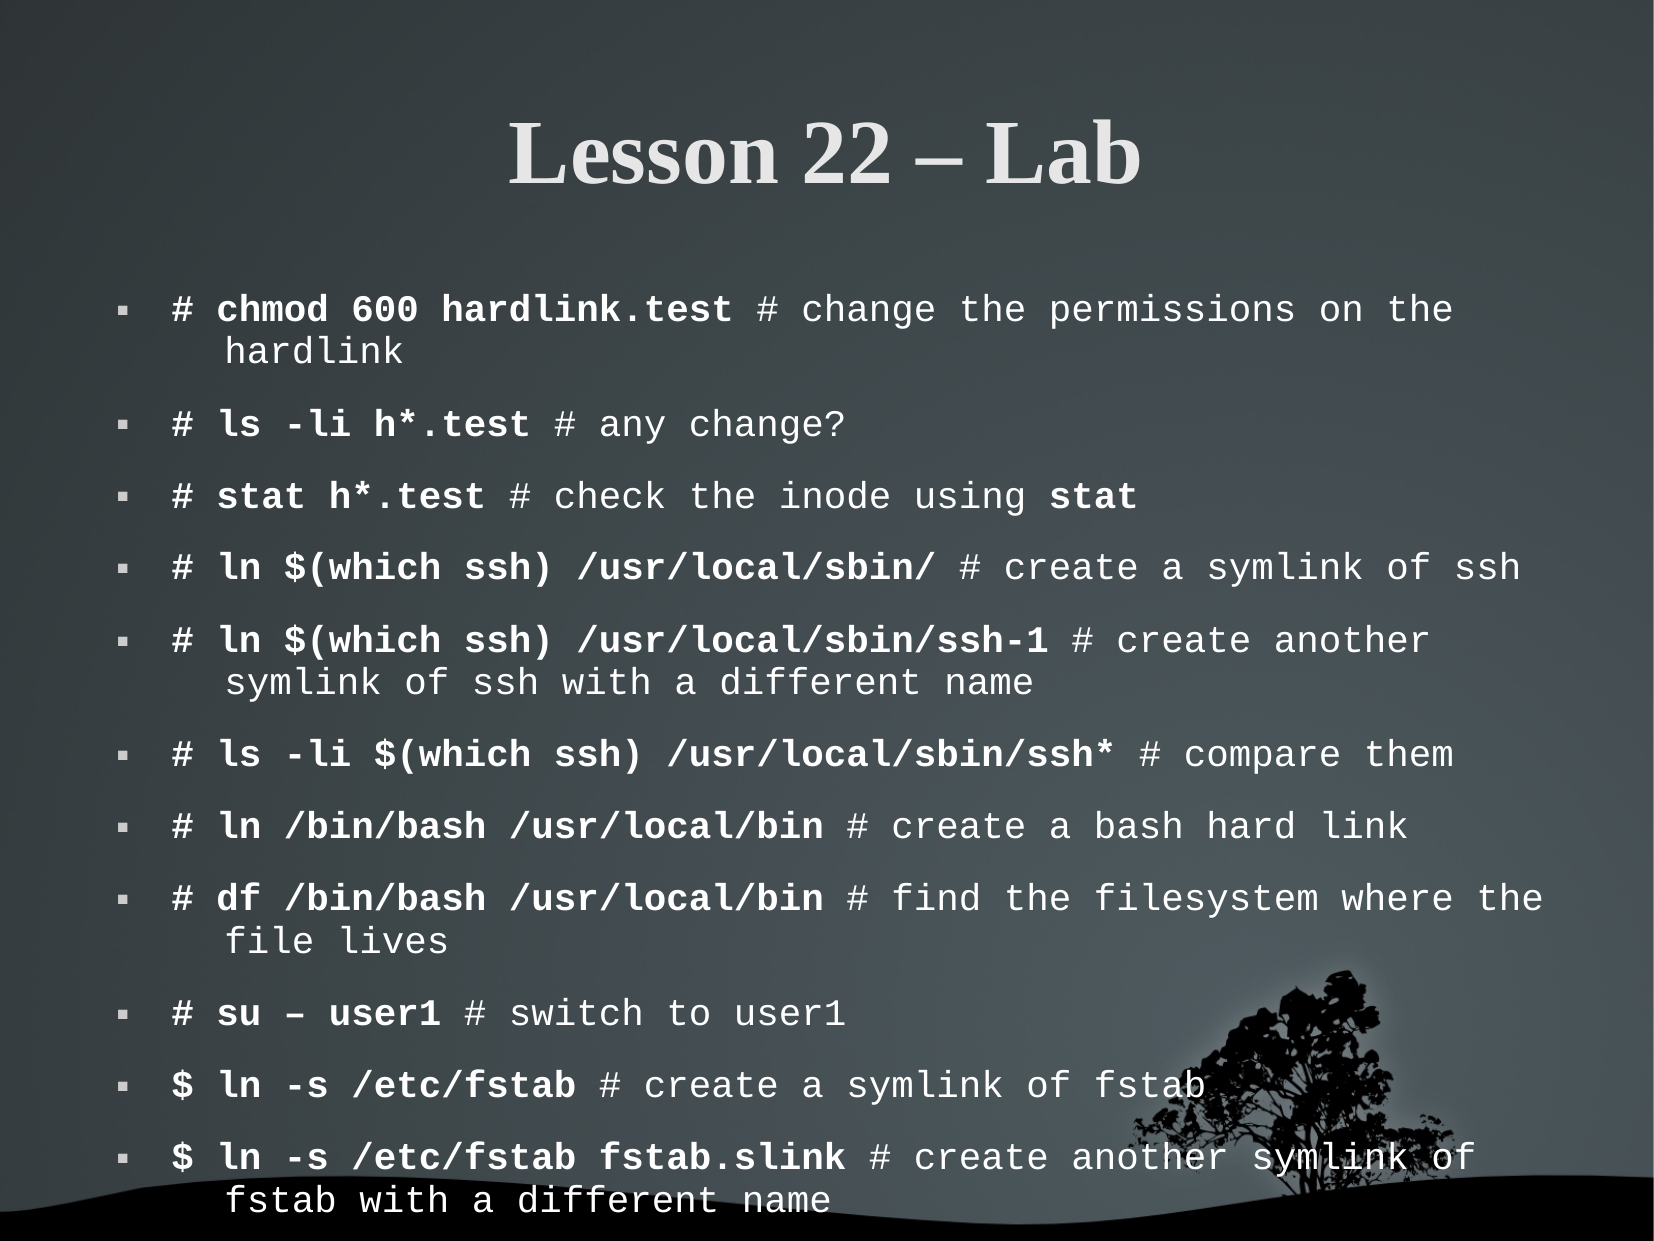

Lesson 22 – Lab
# # chmod 600 hardlink.test # change the permissions on the hardlink
# ls -li h*.test # any change?
# stat h*.test # check the inode using stat
# ln $(which ssh) /usr/local/sbin/ # create a symlink of ssh
# ln $(which ssh) /usr/local/sbin/ssh-1 # create another symlink of ssh with a different name
# ls -li $(which ssh) /usr/local/sbin/ssh* # compare them
# ln /bin/bash /usr/local/bin # create a bash hard link
# df /bin/bash /usr/local/bin # find the filesystem where the file lives
# su – user1 # switch to user1
$ ln -s /etc/fstab # create a symlink of fstab
$ ln -s /etc/fstab fstab.slink # create another symlink of fstab with a different name
$ ls -li /etc/fstab fstab* # compare the two symlinks
$ ln $(which ssh) # create an ssh hard link